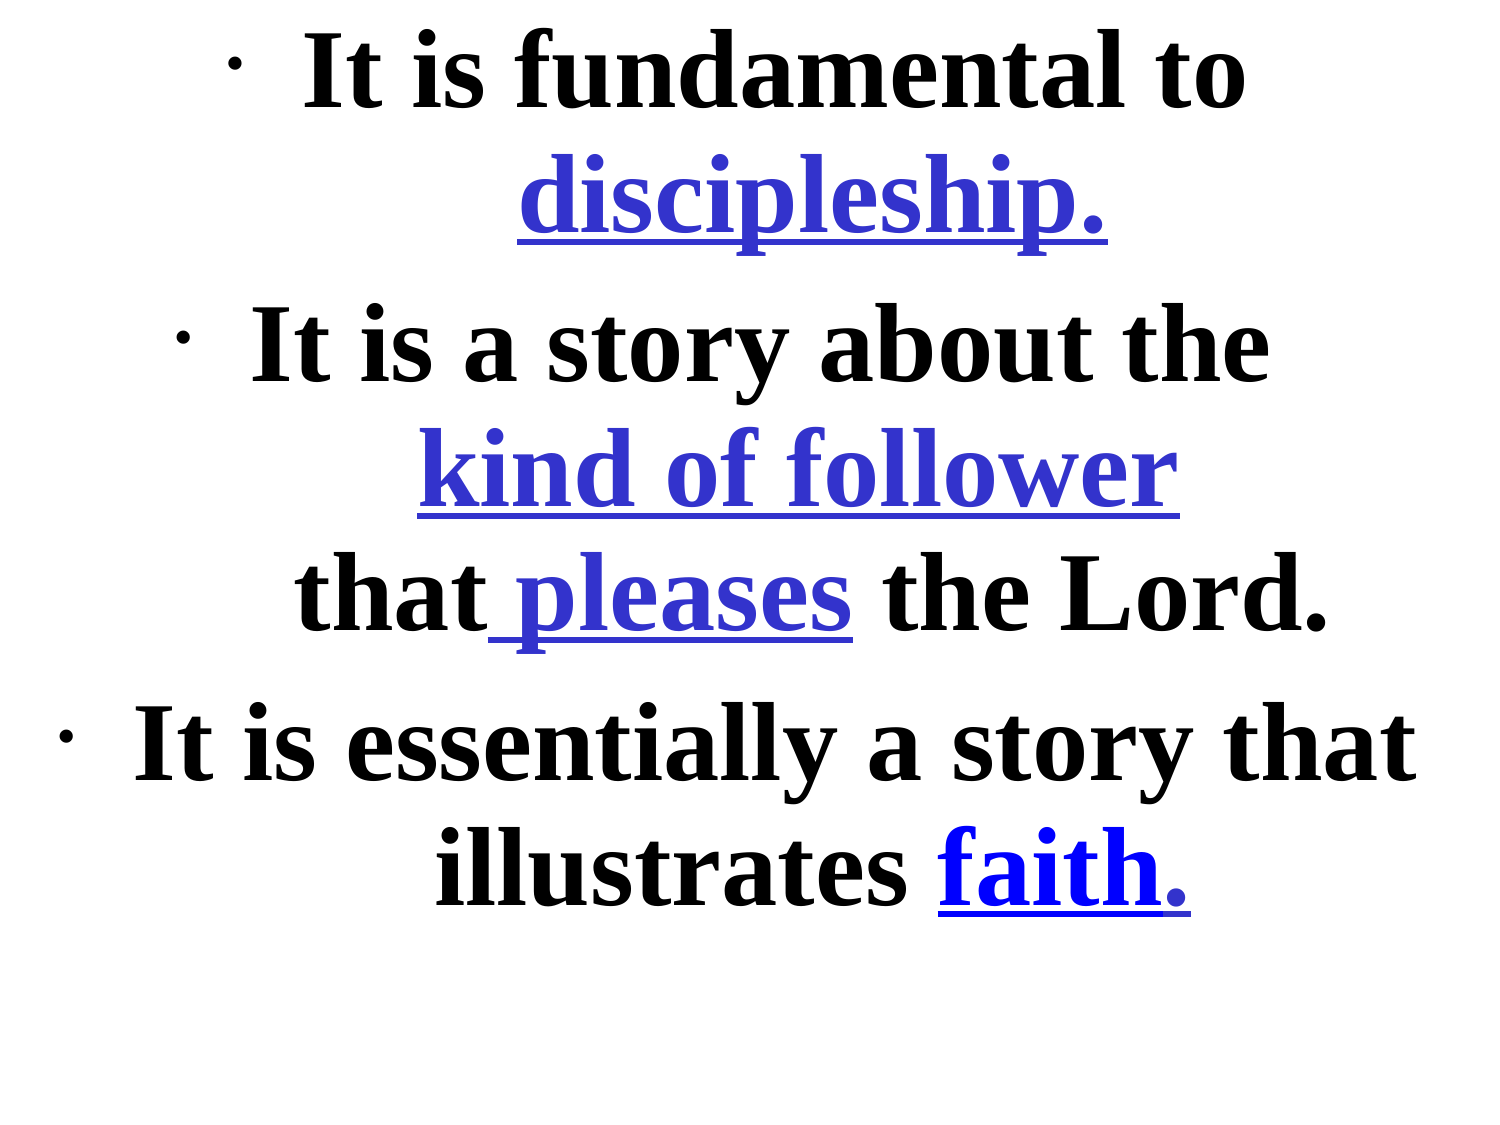

It is fundamental to discipleship.
It is a story about the
kind of follower
that pleases the Lord.
It is essentially a story that illustrates faith.